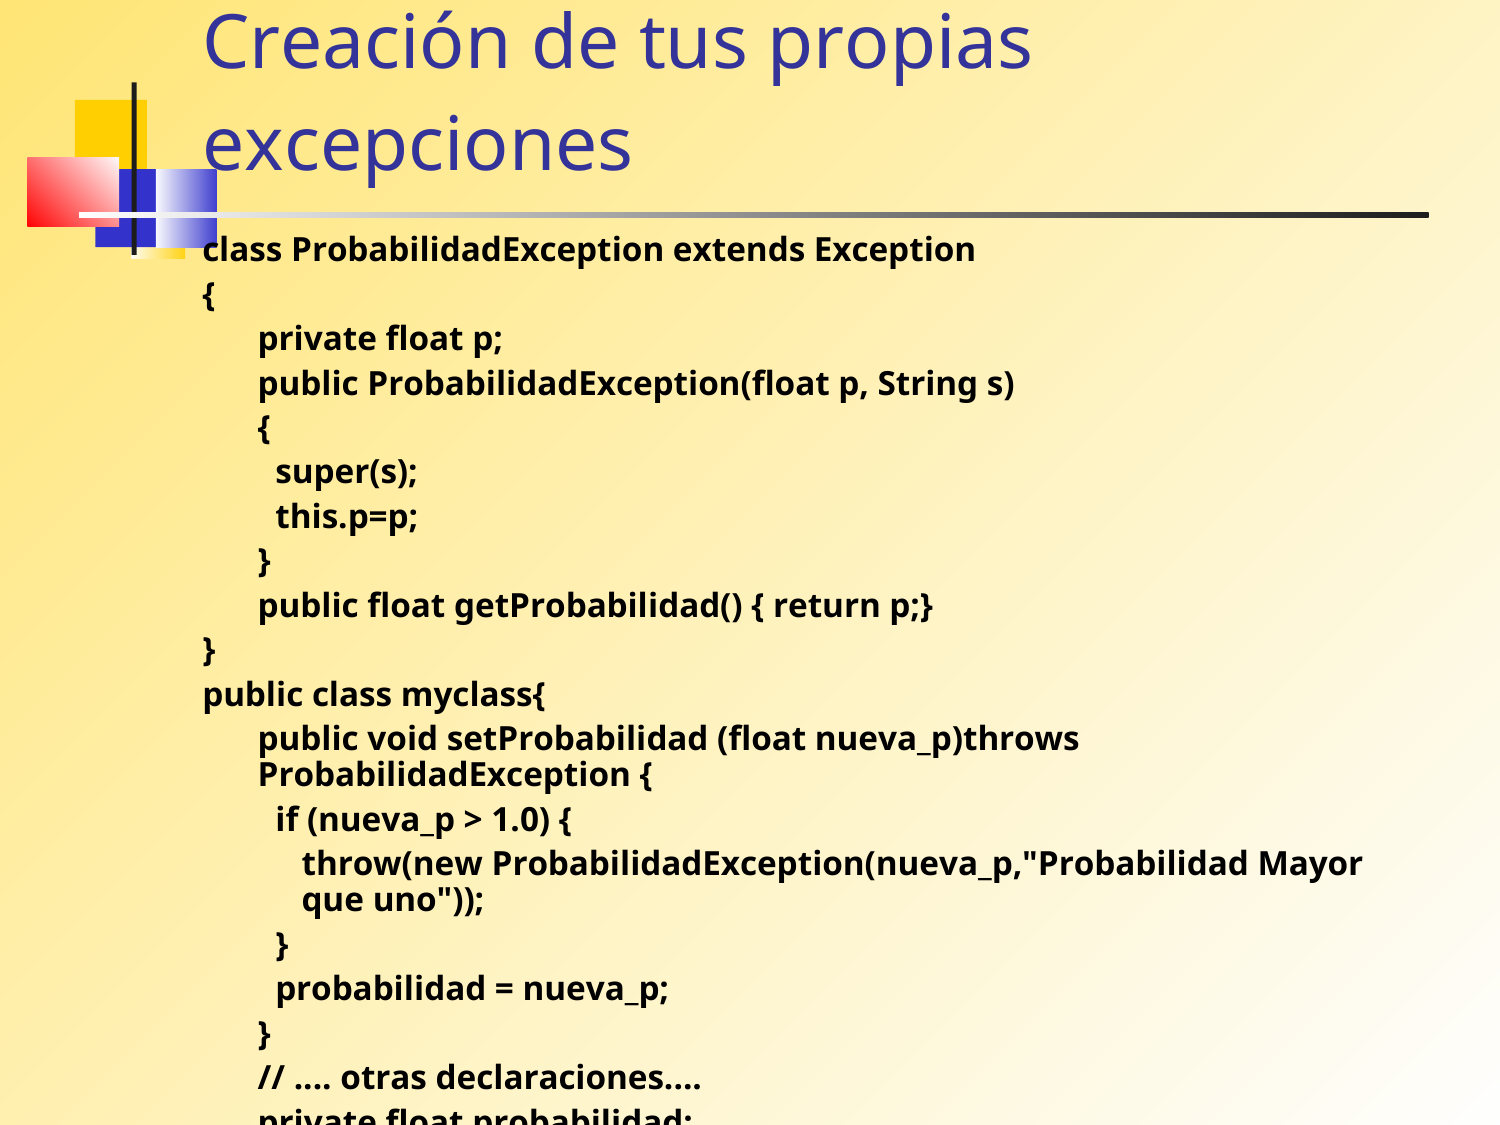

# Creación de tus propias excepciones
class ProbabilidadException extends Exception
{
	private float p;
	public ProbabilidadException(float p, String s)‏
	{
		super(s);
		this.p=p;
	}
	public float getProbabilidad() { return p;}
}
public class myclass{
	public void setProbabilidad (float nueva_p)throws ProbabilidadException {
		if (nueva_p > 1.0) {
		 throw(new ProbabilidadException(nueva_p,"Probabilidad Mayor
	 que uno"));
		}
		probabilidad = nueva_p;
	}
	// .... otras declaraciones....
	private float probabilidad;
}